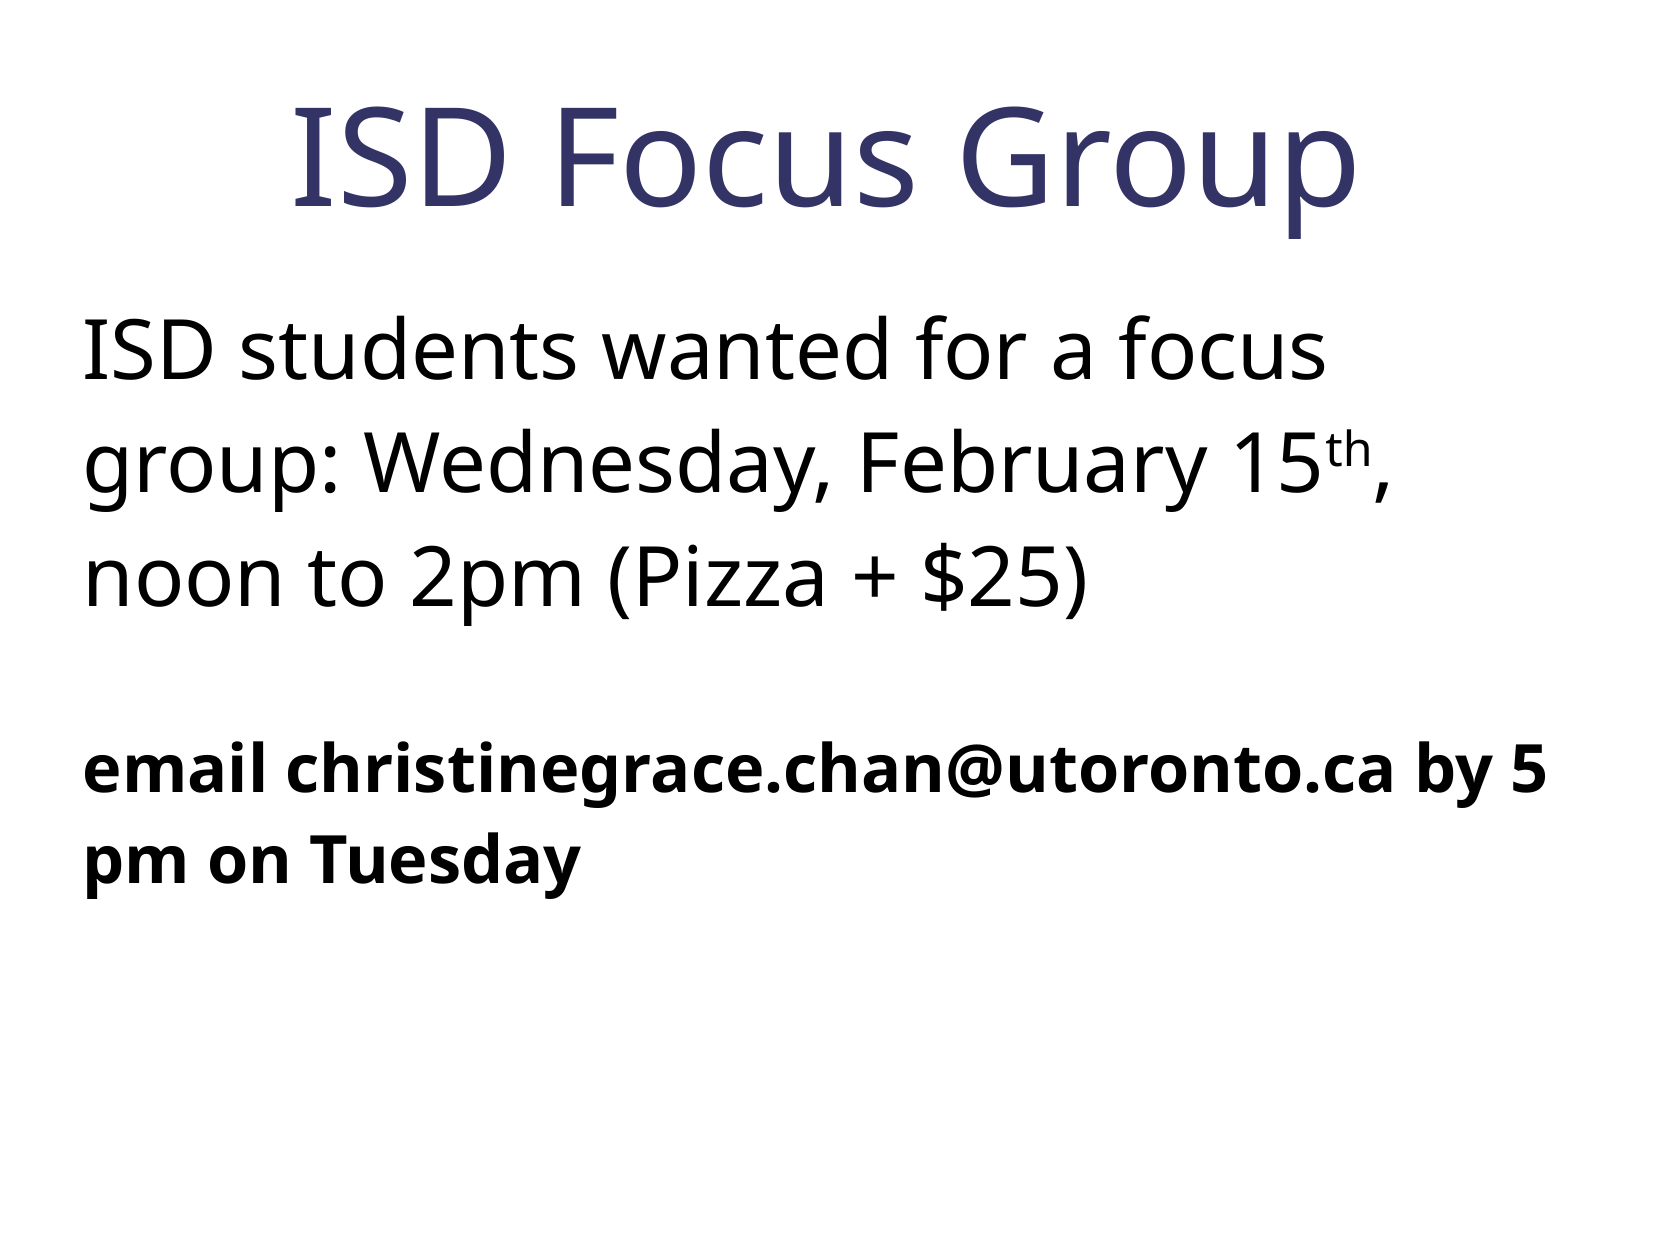

# ISD Focus Group
ISD students wanted for a focus group: Wednesday, February 15th, noon to 2pm (Pizza + $25)
email christinegrace.chan@utoronto.ca by 5 pm on Tuesday